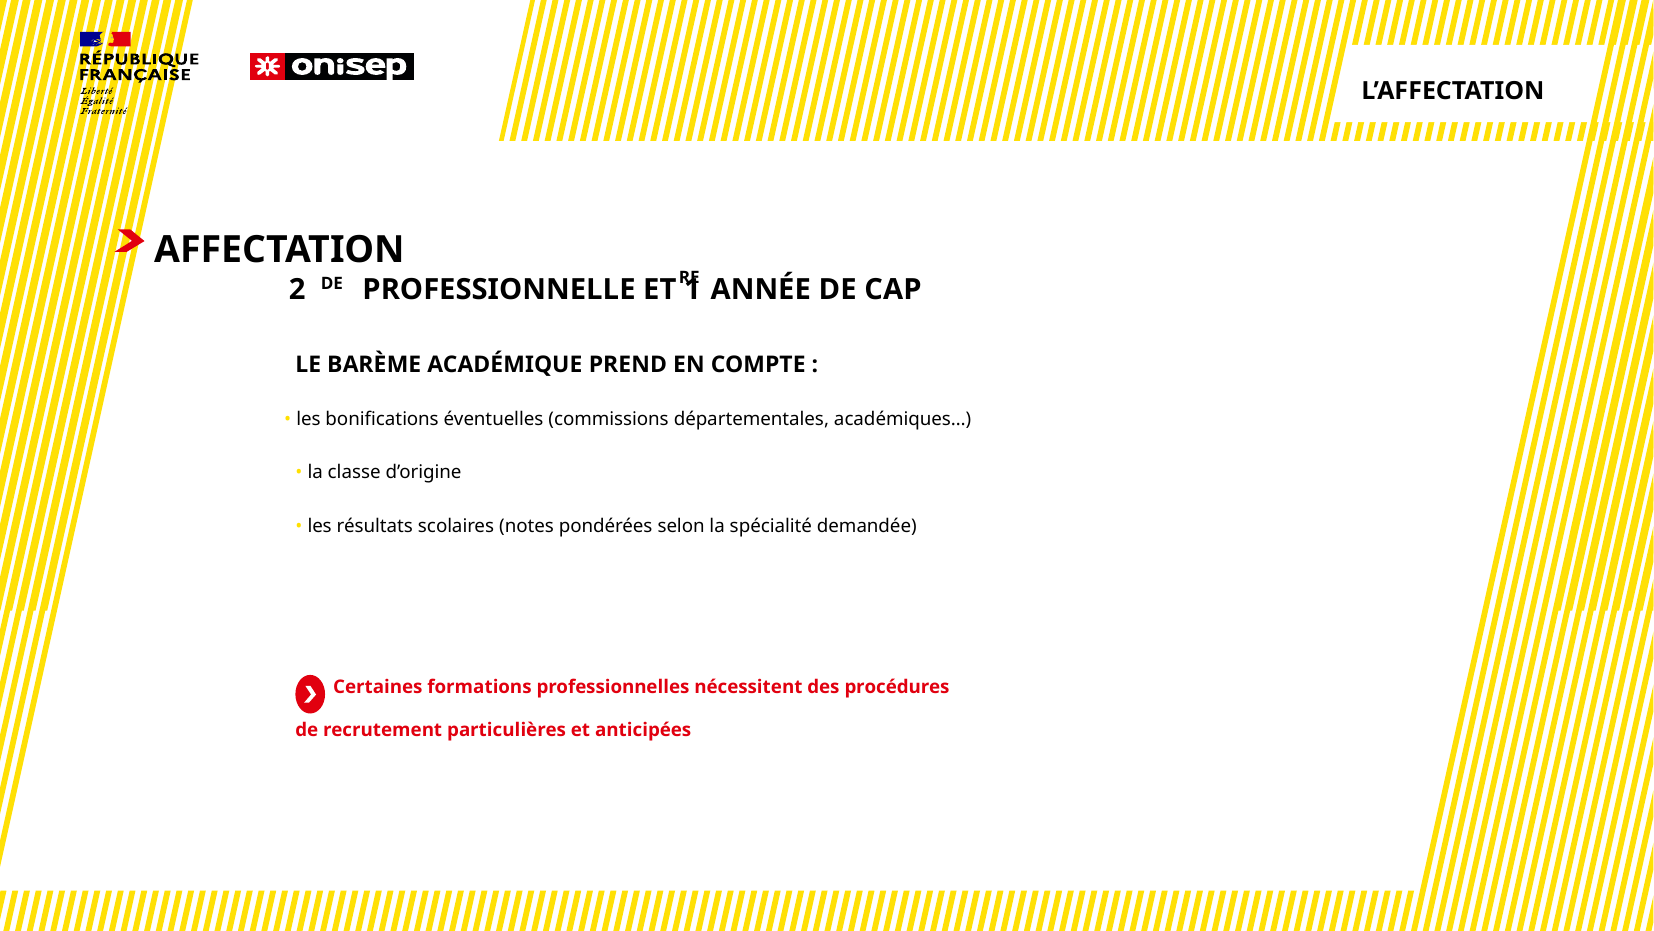

L’AFFECTATION
 AFFECTATION
RE
 2
 PROFESSIONNELLE ET 1
 ANNÉE DE CAP
DE
LE BARÈME ACADÉMIQUE PREND EN COMPTE :
• les bonifications éventuelles (commissions départementales, académiques…)
• la classe d’origine
• les résultats scolaires (notes pondérées selon la spécialité demandée)
Certaines formations professionnelles nécessitent des procédures
de recrutement particulières et anticipées